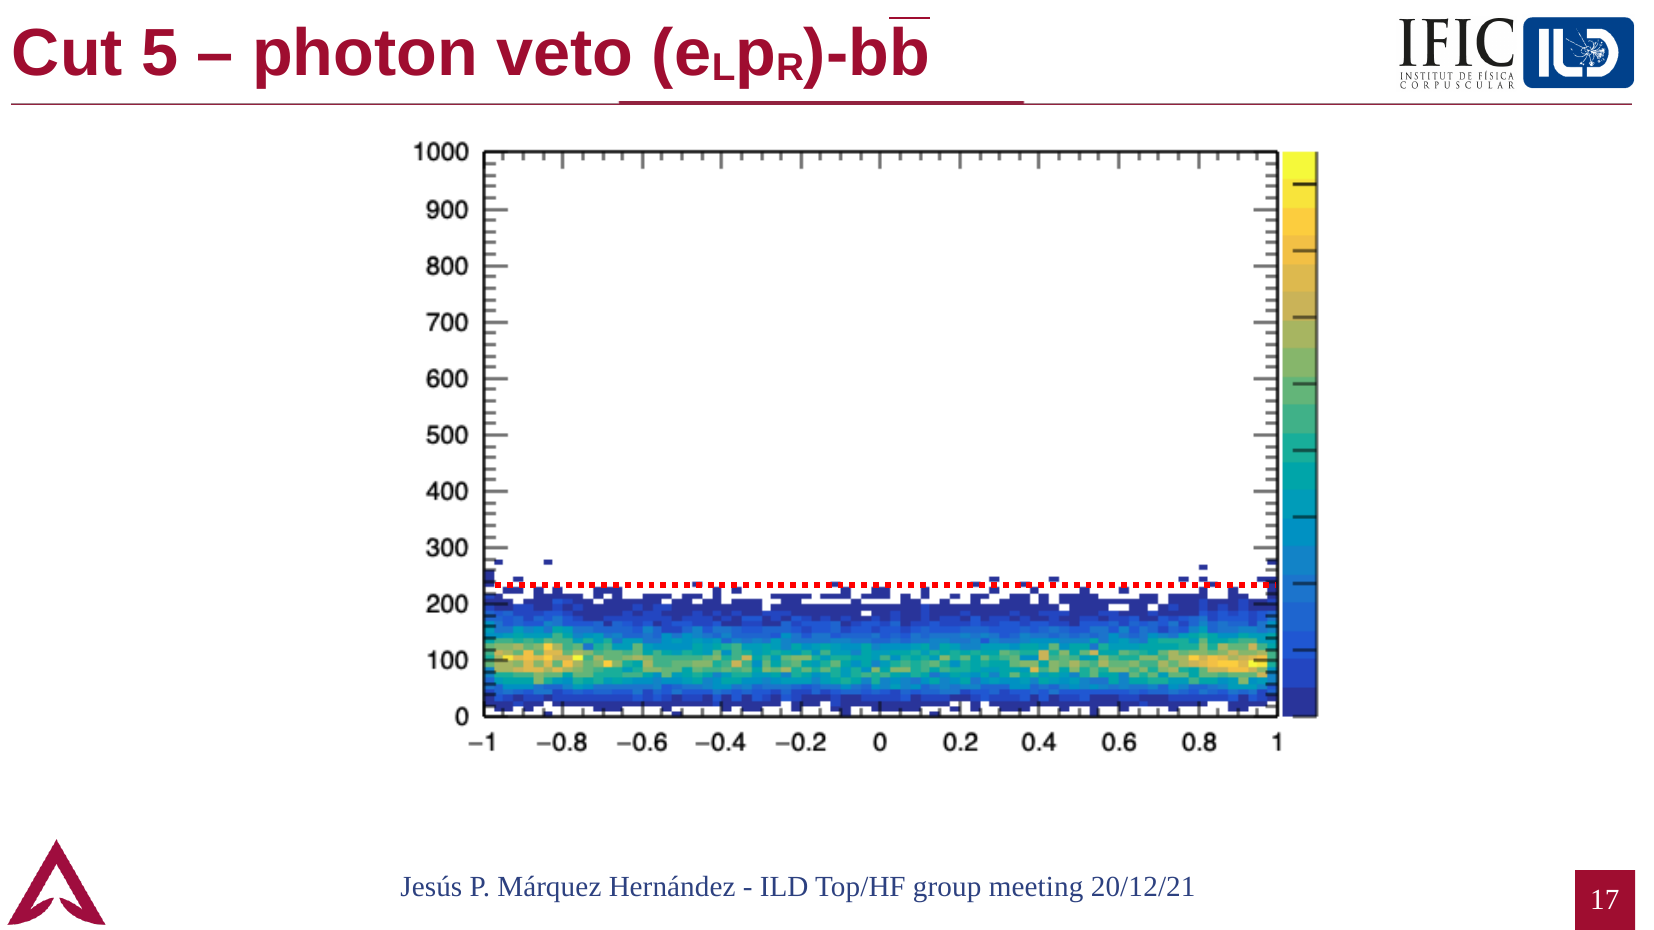

# Cut 5 – photon veto (eLpR)-bb
17